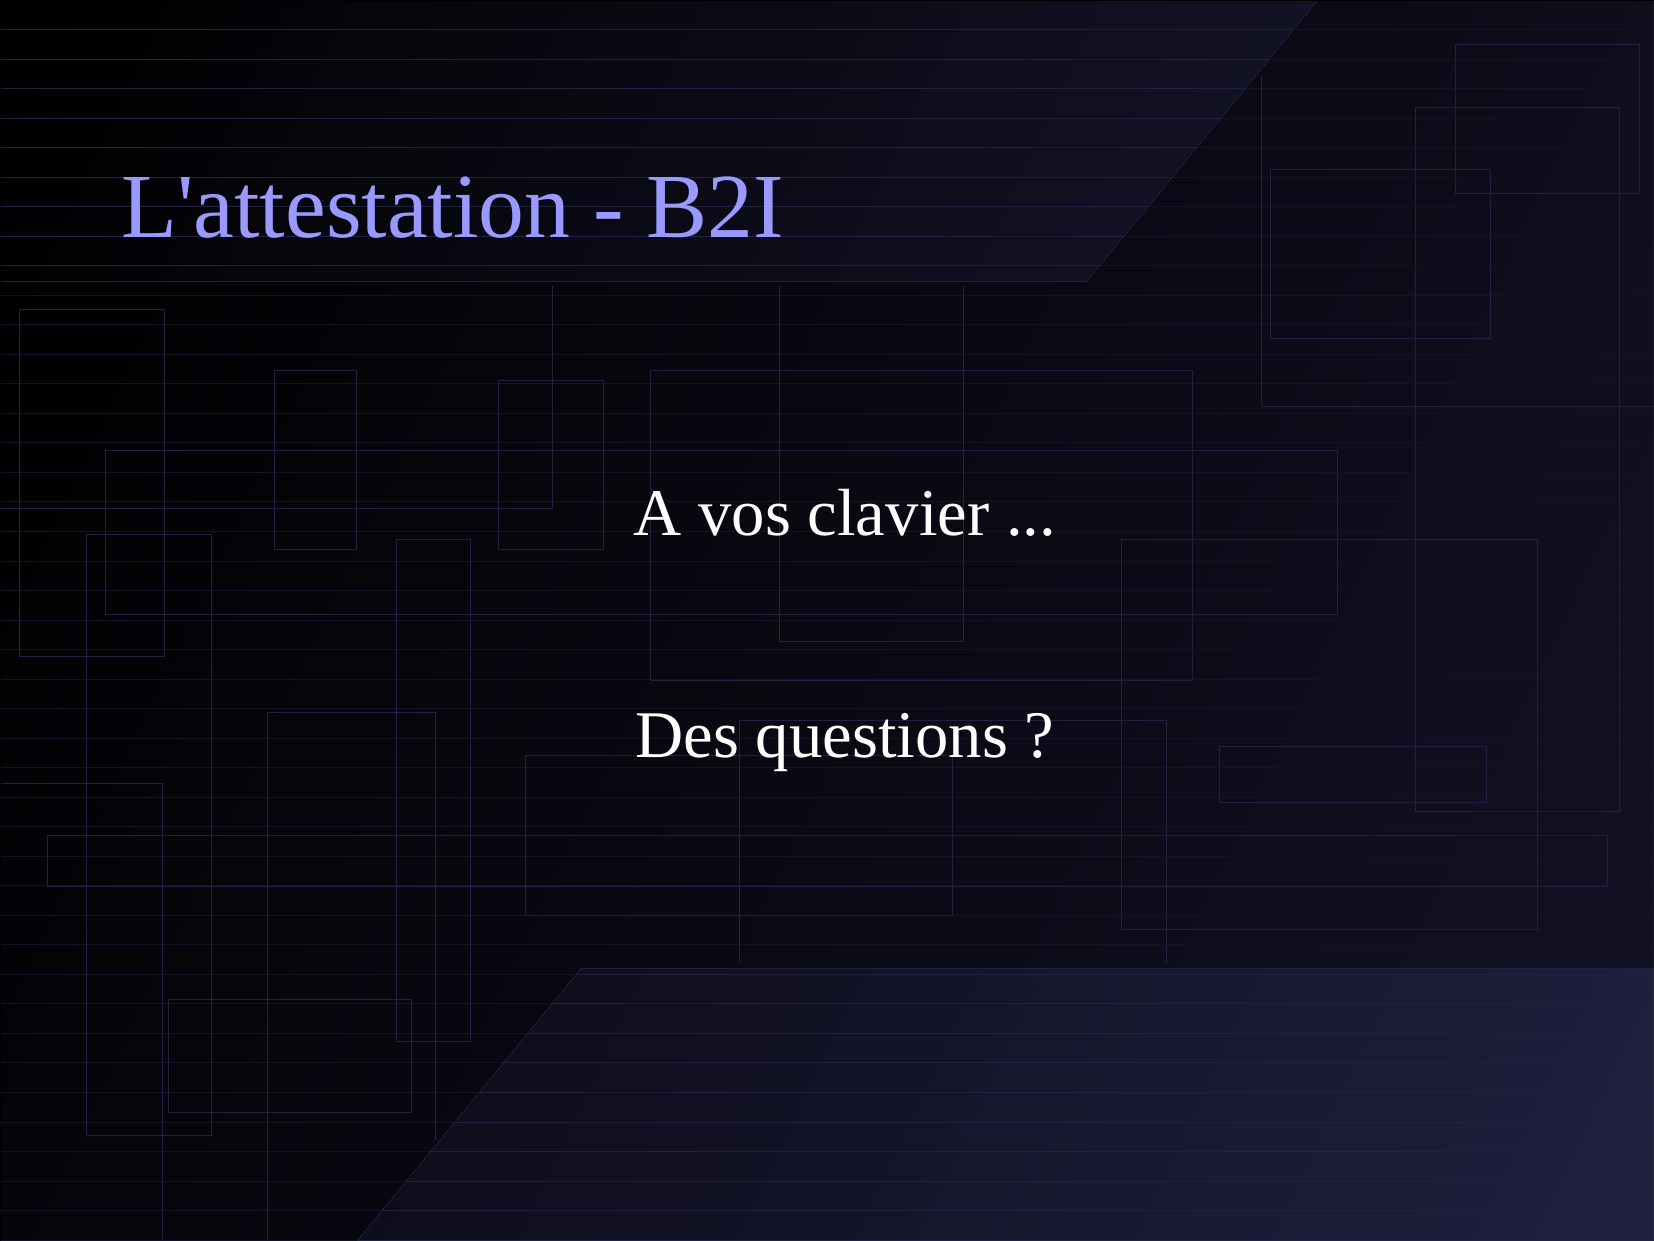

# L'attestation - B2I
A vos clavier ...
Des questions ?